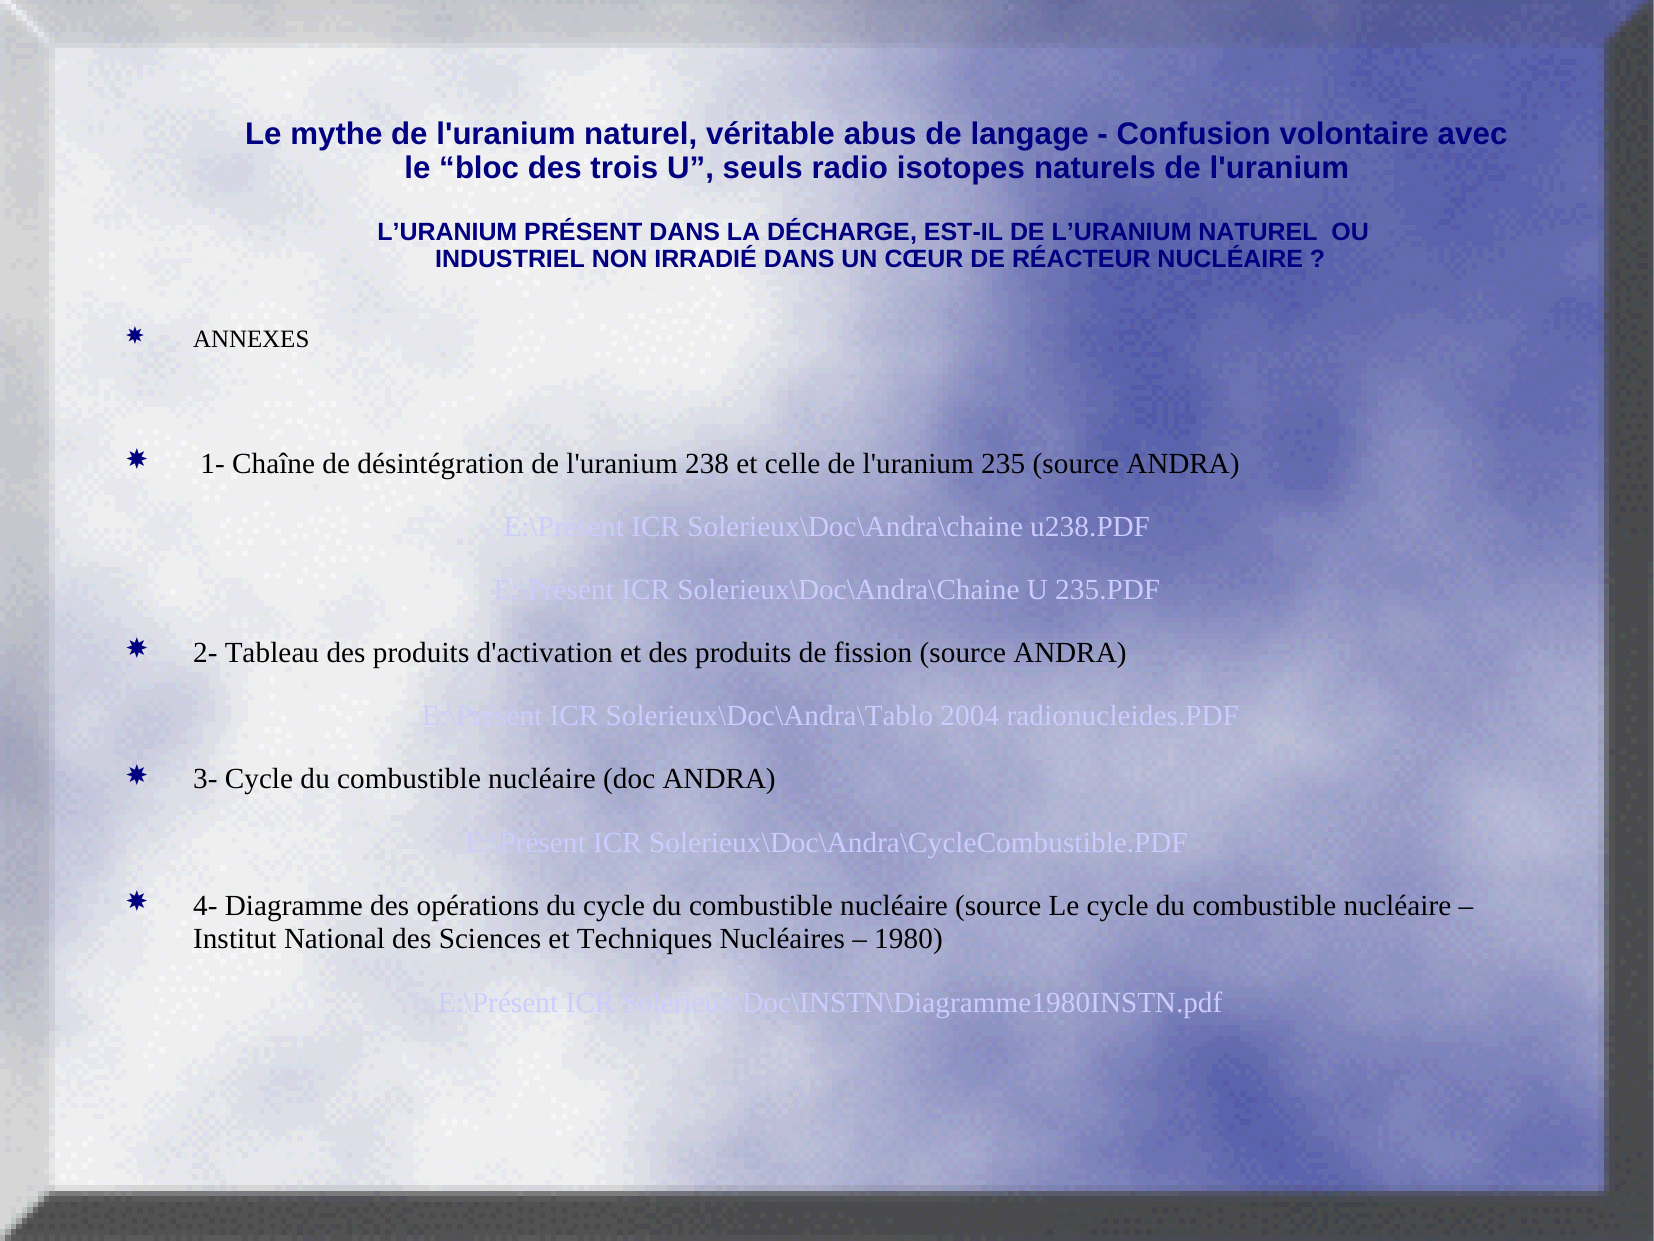

# Le mythe de l'uranium naturel, véritable abus de langage - Confusion volontaire avec le “bloc des trois U”, seuls radio isotopes naturels de l'uranium L’URANIUM PRÉSENT DANS LA DÉCHARGE, EST-IL DE L’URANIUM NATUREL OU INDUSTRIEL NON IRRADIÉ DANS UN CŒUR DE RÉACTEUR NUCLÉAIRE ?
ANNEXES
 1- Chaîne de désintégration de l'uranium 238 et celle de l'uranium 235 (source ANDRA)
E:\Présent ICR Solerieux\Doc\Andra\chaine u238.PDF
E:\Présent ICR Solerieux\Doc\Andra\Chaine U 235.PDF
2- Tableau des produits d'activation et des produits de fission (source ANDRA)
 E:\Présent ICR Solerieux\Doc\Andra\Tablo 2004 radionucleides.PDF
3- Cycle du combustible nucléaire (doc ANDRA)
E:\Présent ICR Solerieux\Doc\Andra\CycleCombustible.PDF
4- Diagramme des opérations du cycle du combustible nucléaire (source Le cycle du combustible nucléaire – Institut National des Sciences et Techniques Nucléaires – 1980)
 E:\Présent ICR Solerieux\Doc\INSTN\Diagramme1980INSTN.pdf